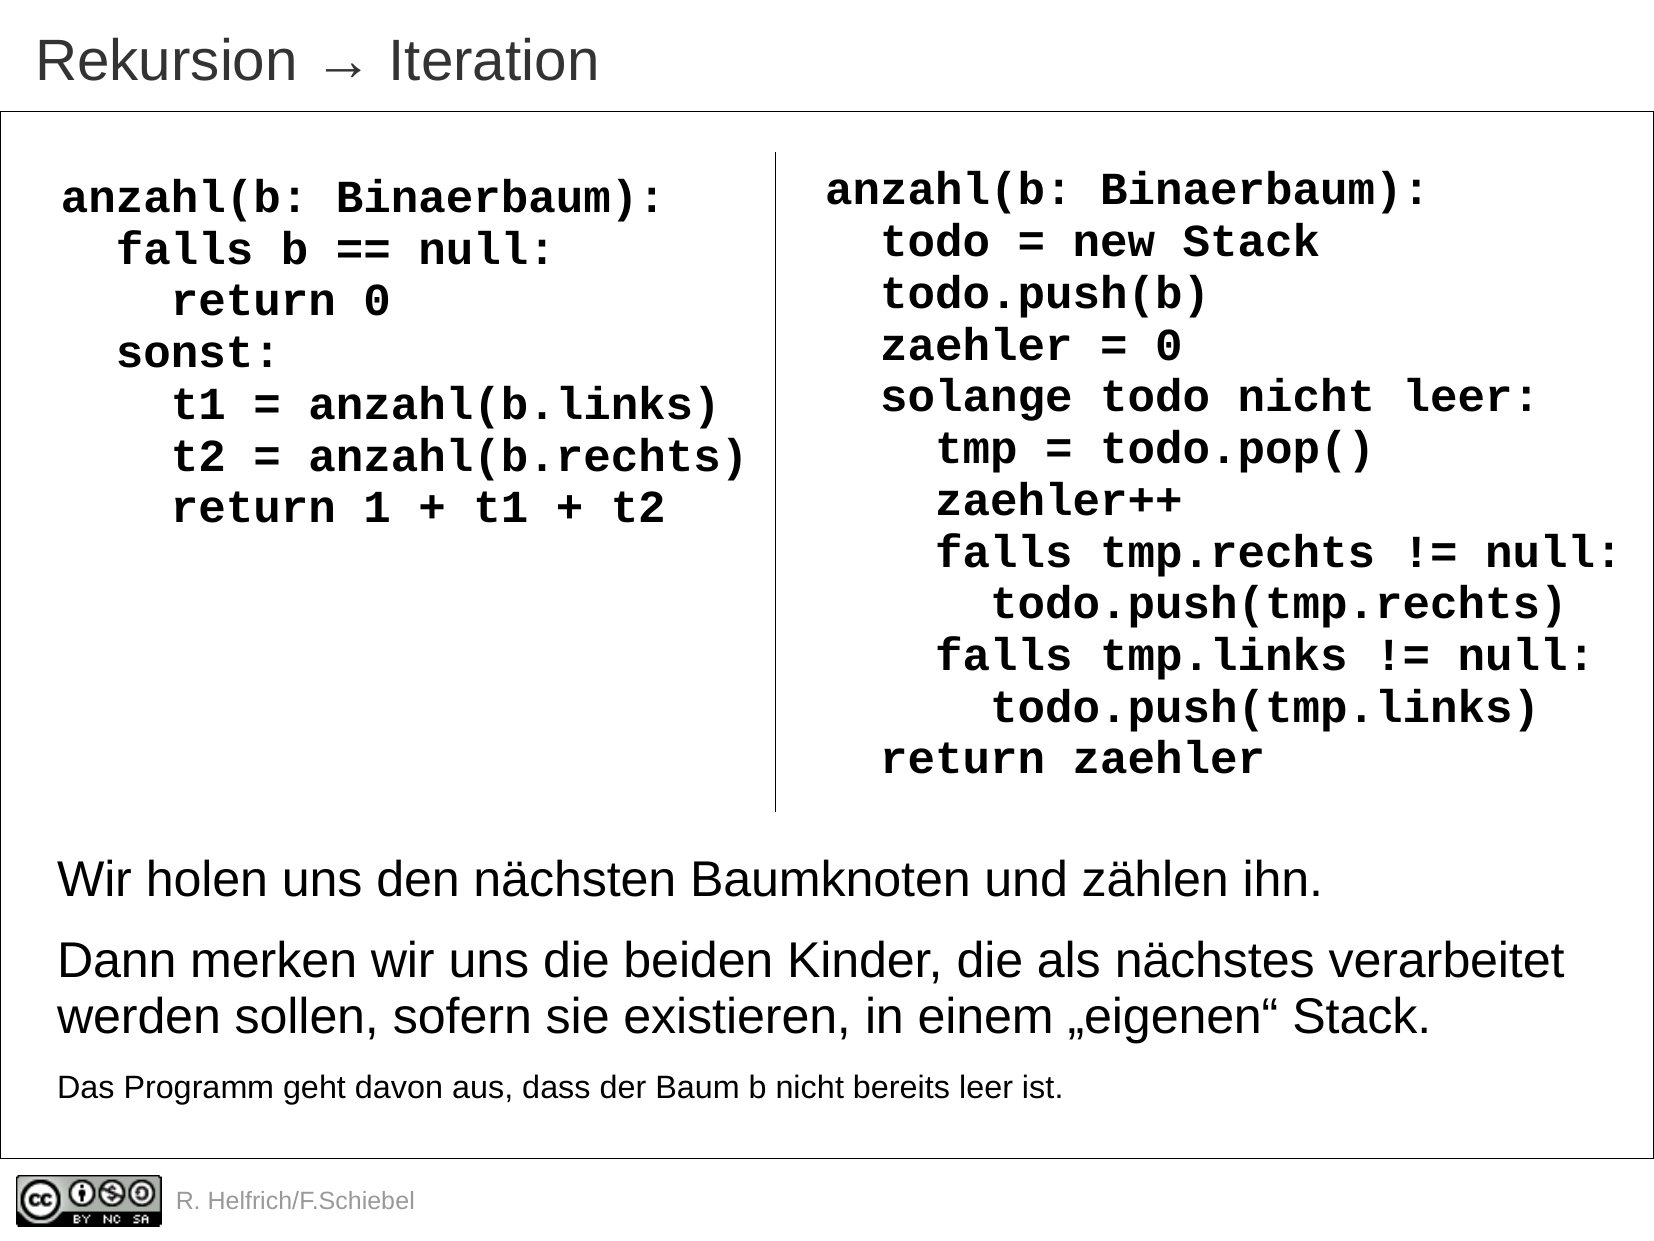

# Rekursion → Iteration
anzahl(b: Binaerbaum):
 todo = new Stack
 todo.push(b)
 zaehler = 0
 solange todo nicht leer:
 tmp = todo.pop()
 zaehler++
 falls tmp.rechts != null:
 todo.push(tmp.rechts)
 falls tmp.links != null:
 todo.push(tmp.links)
 return zaehler
anzahl(b: Binaerbaum):
 falls b == null:
 return 0
 sonst:
 t1 = anzahl(b.links)
 t2 = anzahl(b.rechts)
 return 1 + t1 + t2
Wir holen uns den nächsten Baumknoten und zählen ihn.
Dann merken wir uns die beiden Kinder, die als nächstes verarbeitet werden sollen, sofern sie existieren, in einem „eigenen“ Stack.
Das Programm geht davon aus, dass der Baum b nicht bereits leer ist.